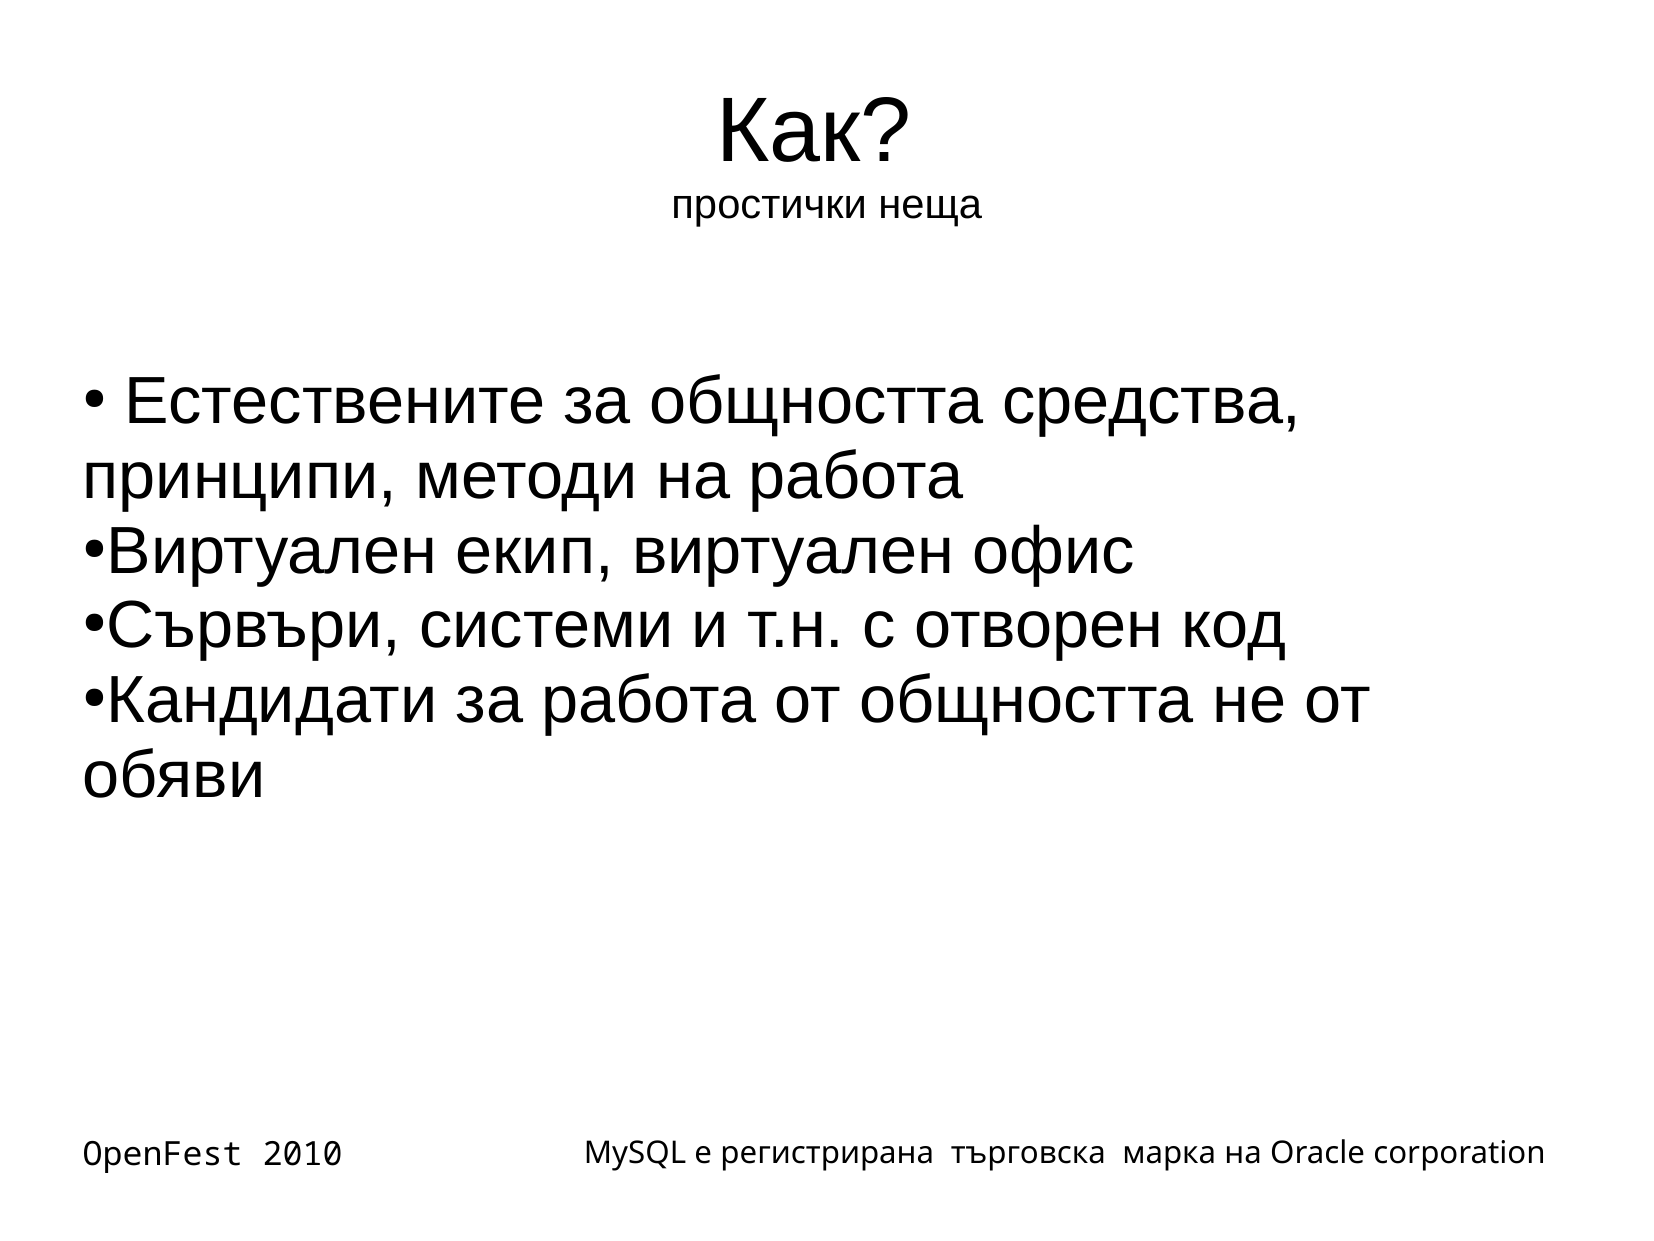

# Как? простички неща
 Естествените за общността средства, принципи, методи на работа
Виртуален екип, виртуален офис
Сървъри, системи и т.н. с отворен код
Кандидати за работа от общността не от обяви